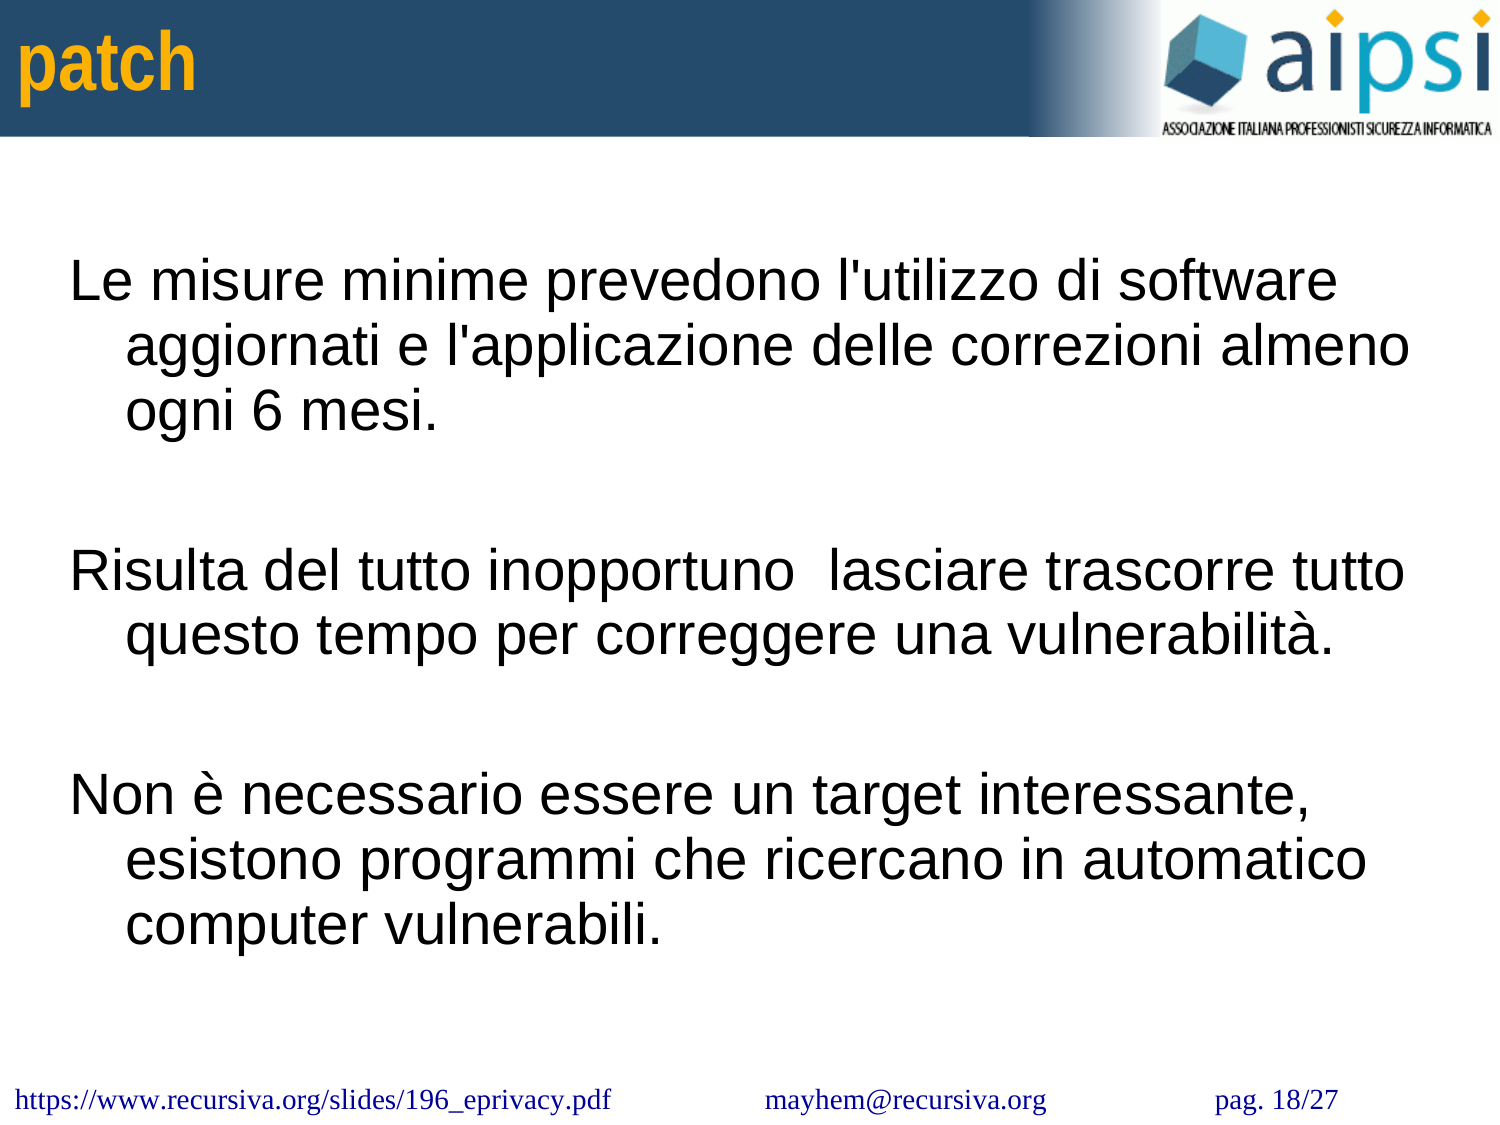

# patch
Le misure minime prevedono l'utilizzo di software aggiornati e l'applicazione delle correzioni almeno ogni 6 mesi.
Risulta del tutto inopportuno lasciare trascorre tutto questo tempo per correggere una vulnerabilità.
Non è necessario essere un target interessante, esistono programmi che ricercano in automatico computer vulnerabili.
18